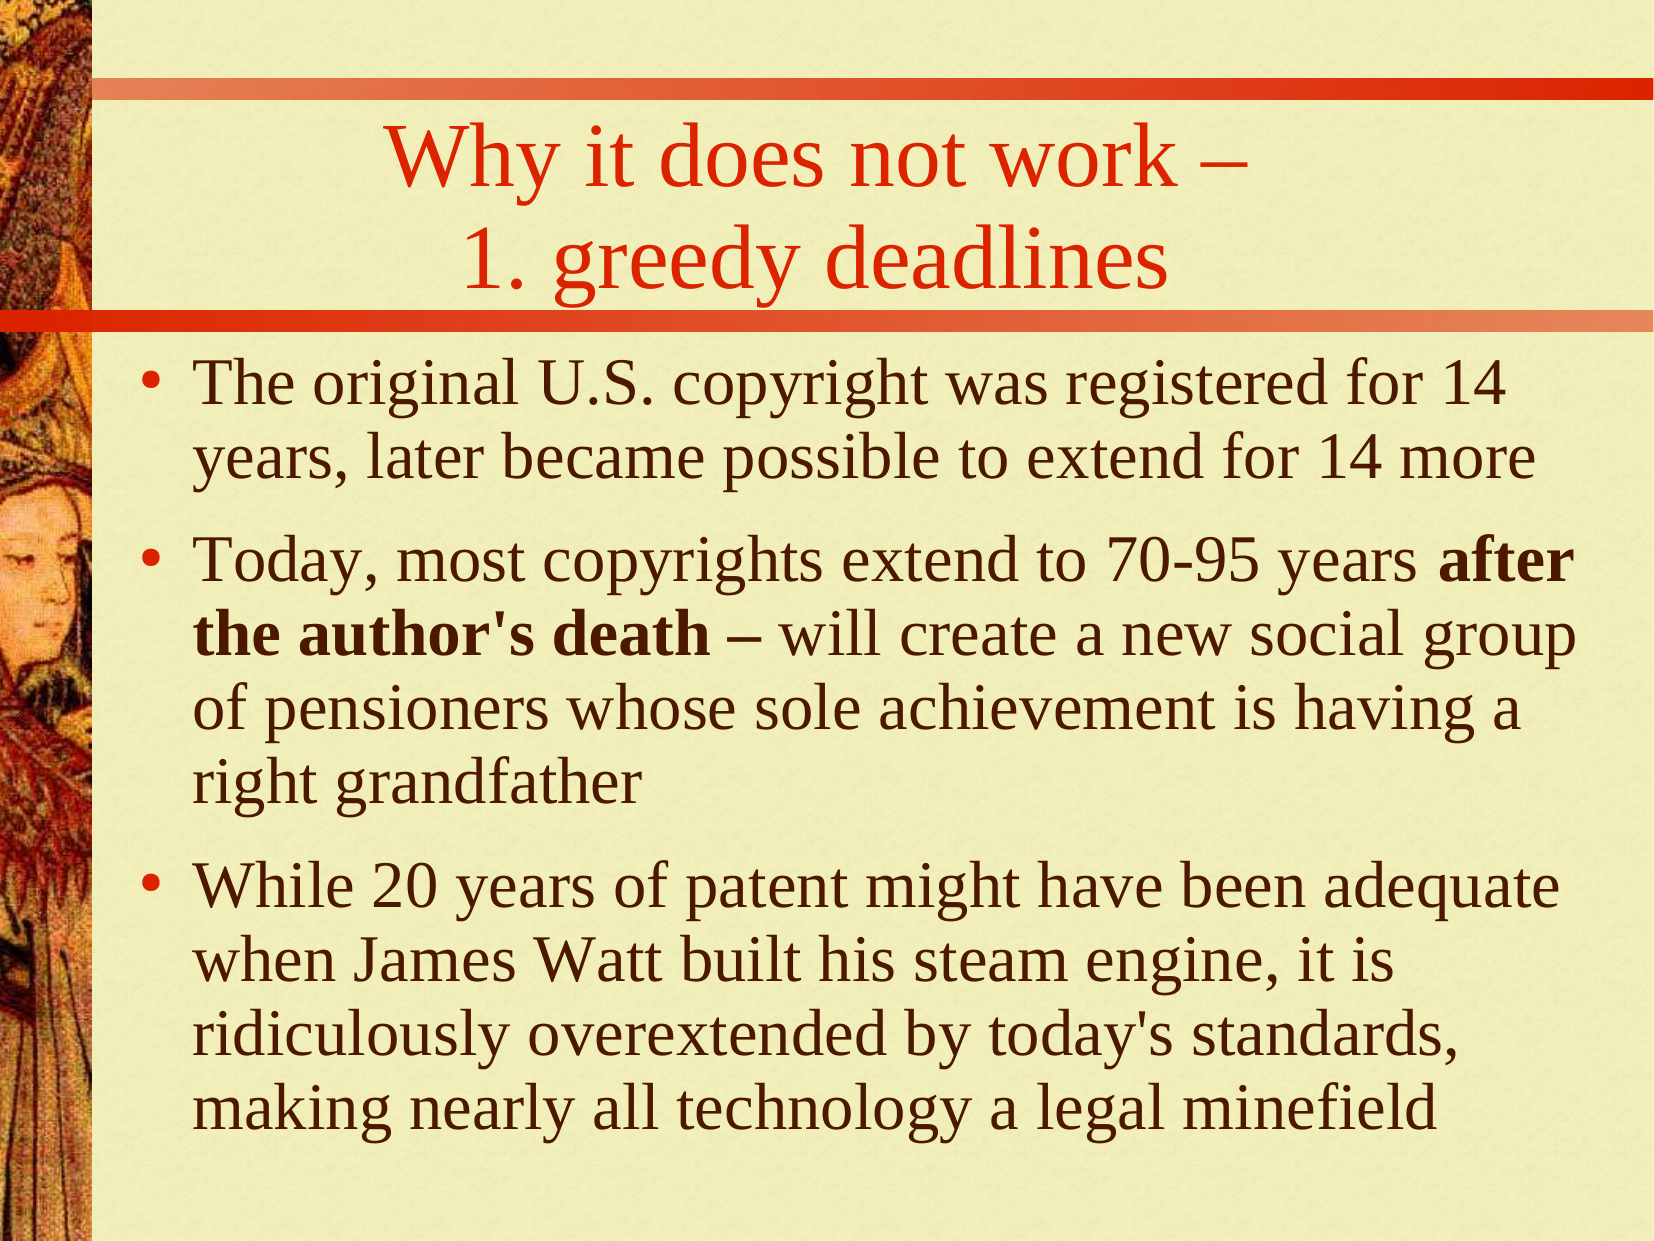

# Why it does not work – 1. greedy deadlines
The original U.S. copyright was registered for 14 years, later became possible to extend for 14 more
Today, most copyrights extend to 70-95 years after the author's death – will create a new social group of pensioners whose sole achievement is having a right grandfather
While 20 years of patent might have been adequate when James Watt built his steam engine, it is ridiculously overextended by today's standards, making nearly all technology a legal minefield